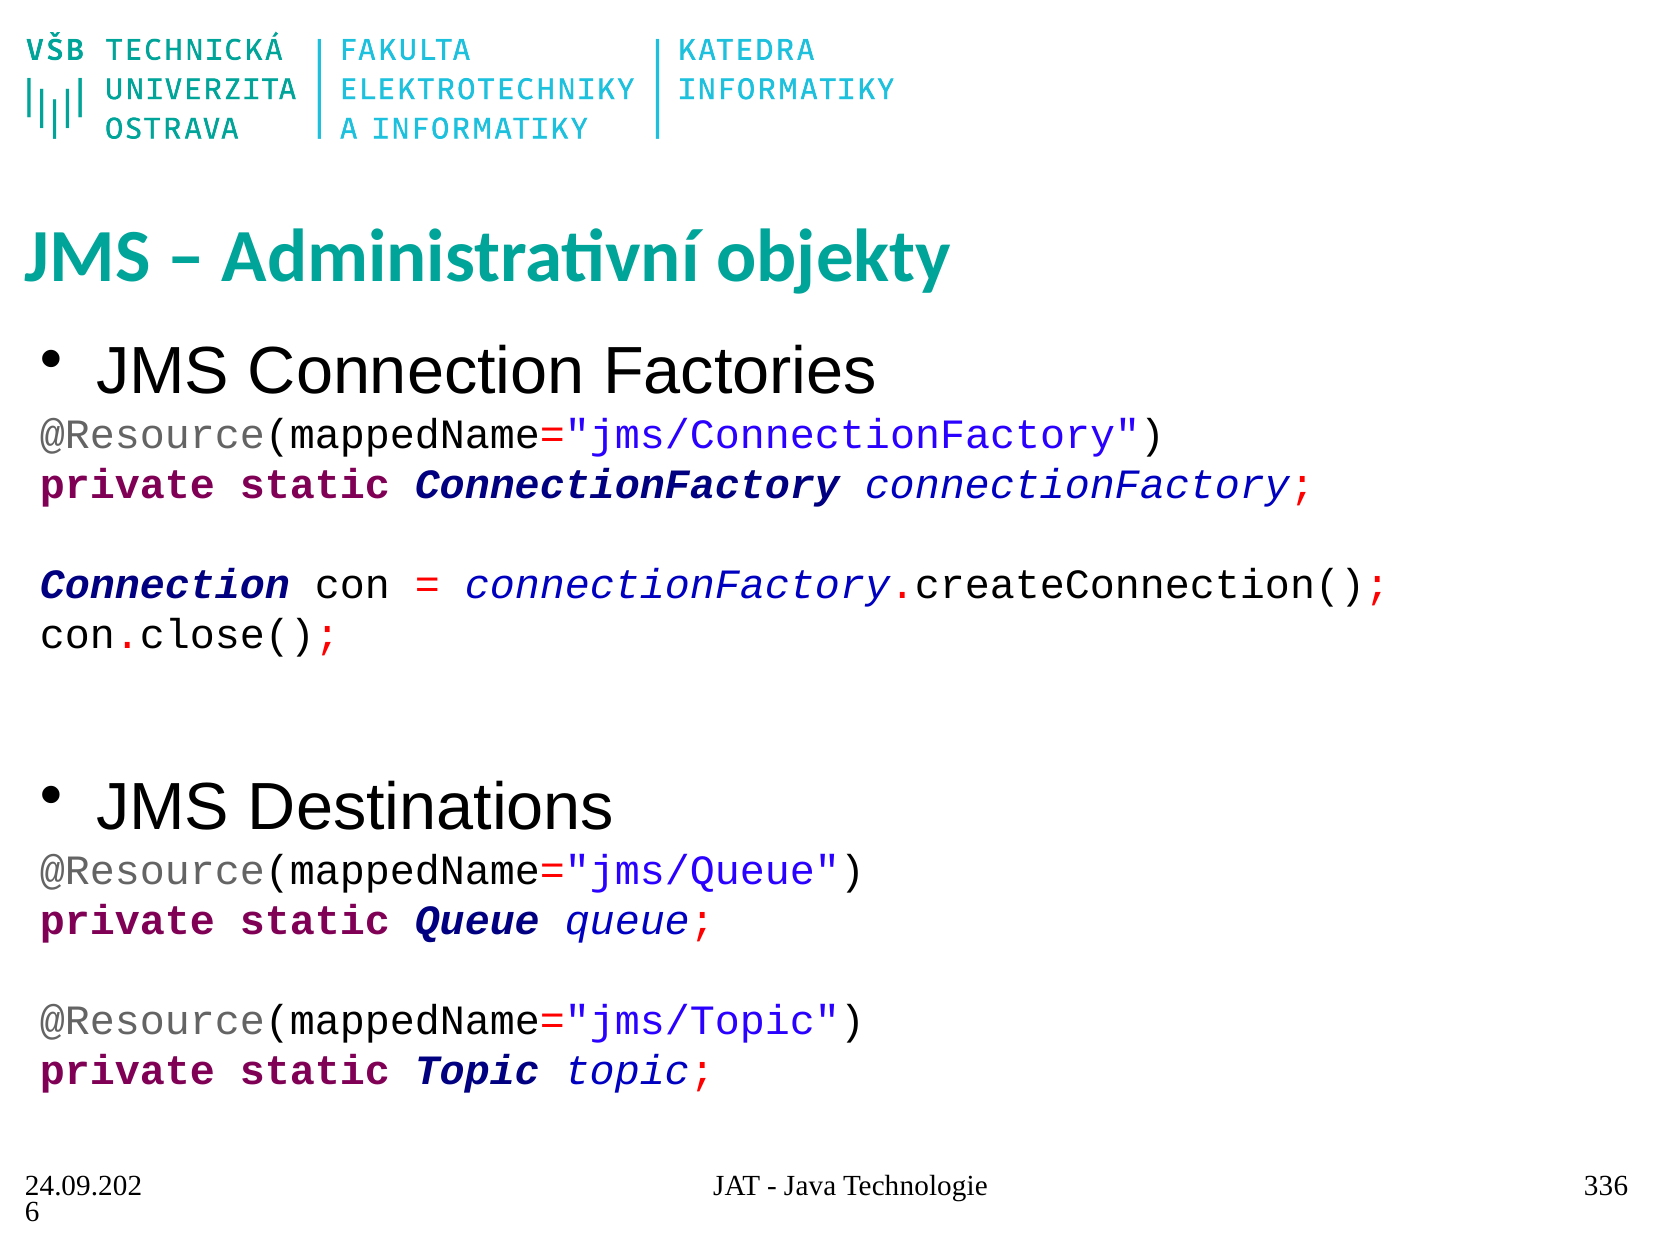

JMS – Administrativní objekty
# JMS Connection Factories
@Resource(mappedName="jms/ConnectionFactory")
private static ConnectionFactory connectionFactory;
Connection con = connectionFactory.createConnection();
con.close();
JMS Destinations
@Resource(mappedName="jms/Queue")
private static Queue queue;
@Resource(mappedName="jms/Topic")
private static Topic topic;
JAT - Java Technologie
336